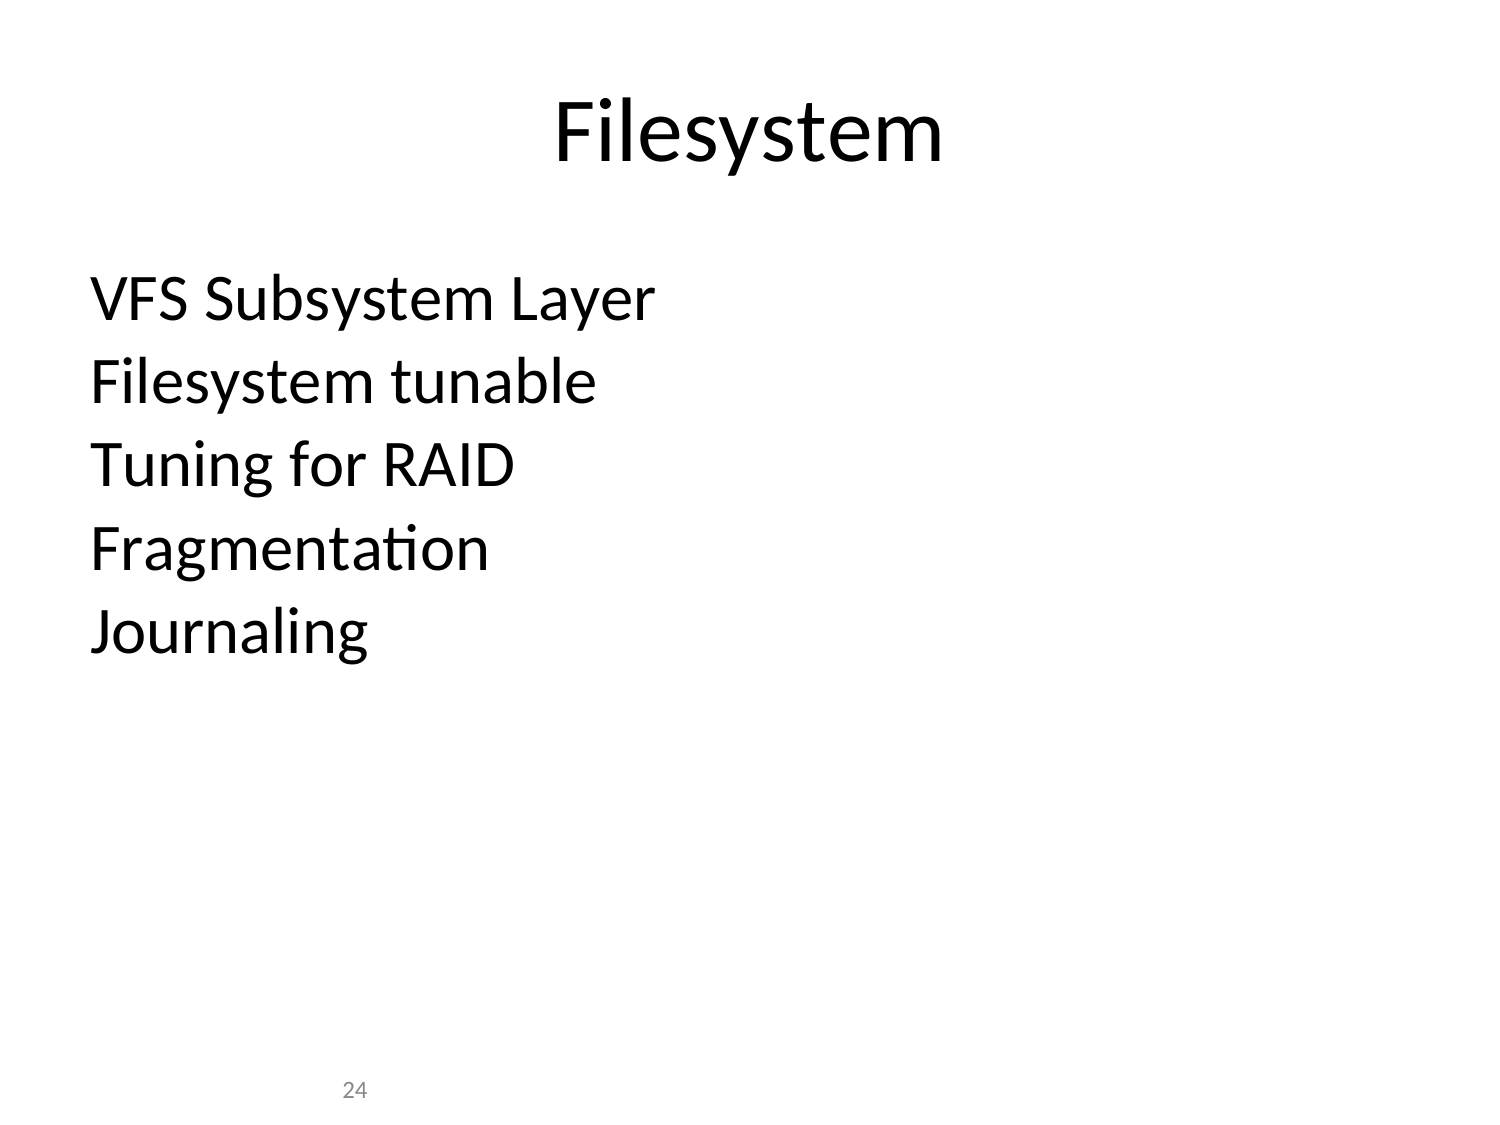

Filesystem
VFS Subsystem Layer
Filesystem tunable
Tuning for RAID
Fragmentation
Journaling